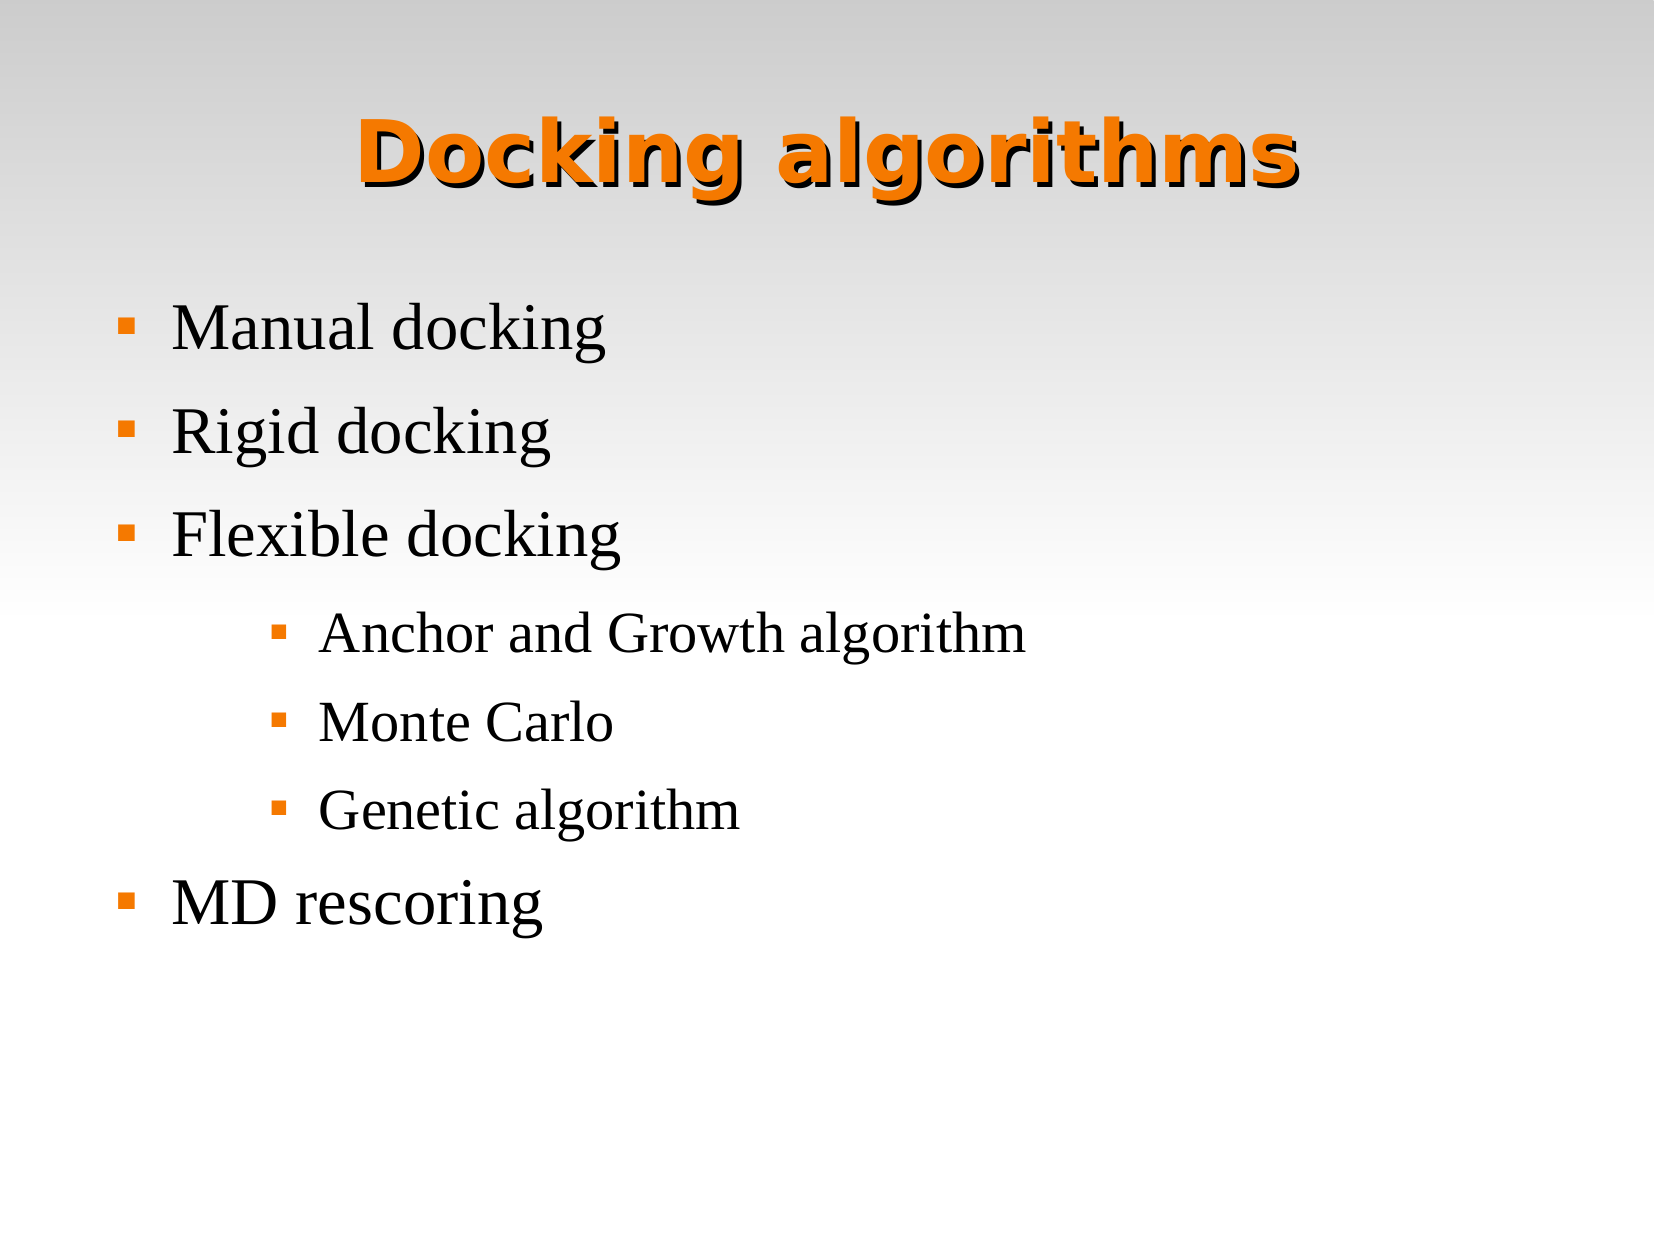

# Docking algorithms
Manual docking
Rigid docking
Flexible docking
Anchor and Growth algorithm
Monte Carlo
Genetic algorithm
MD rescoring